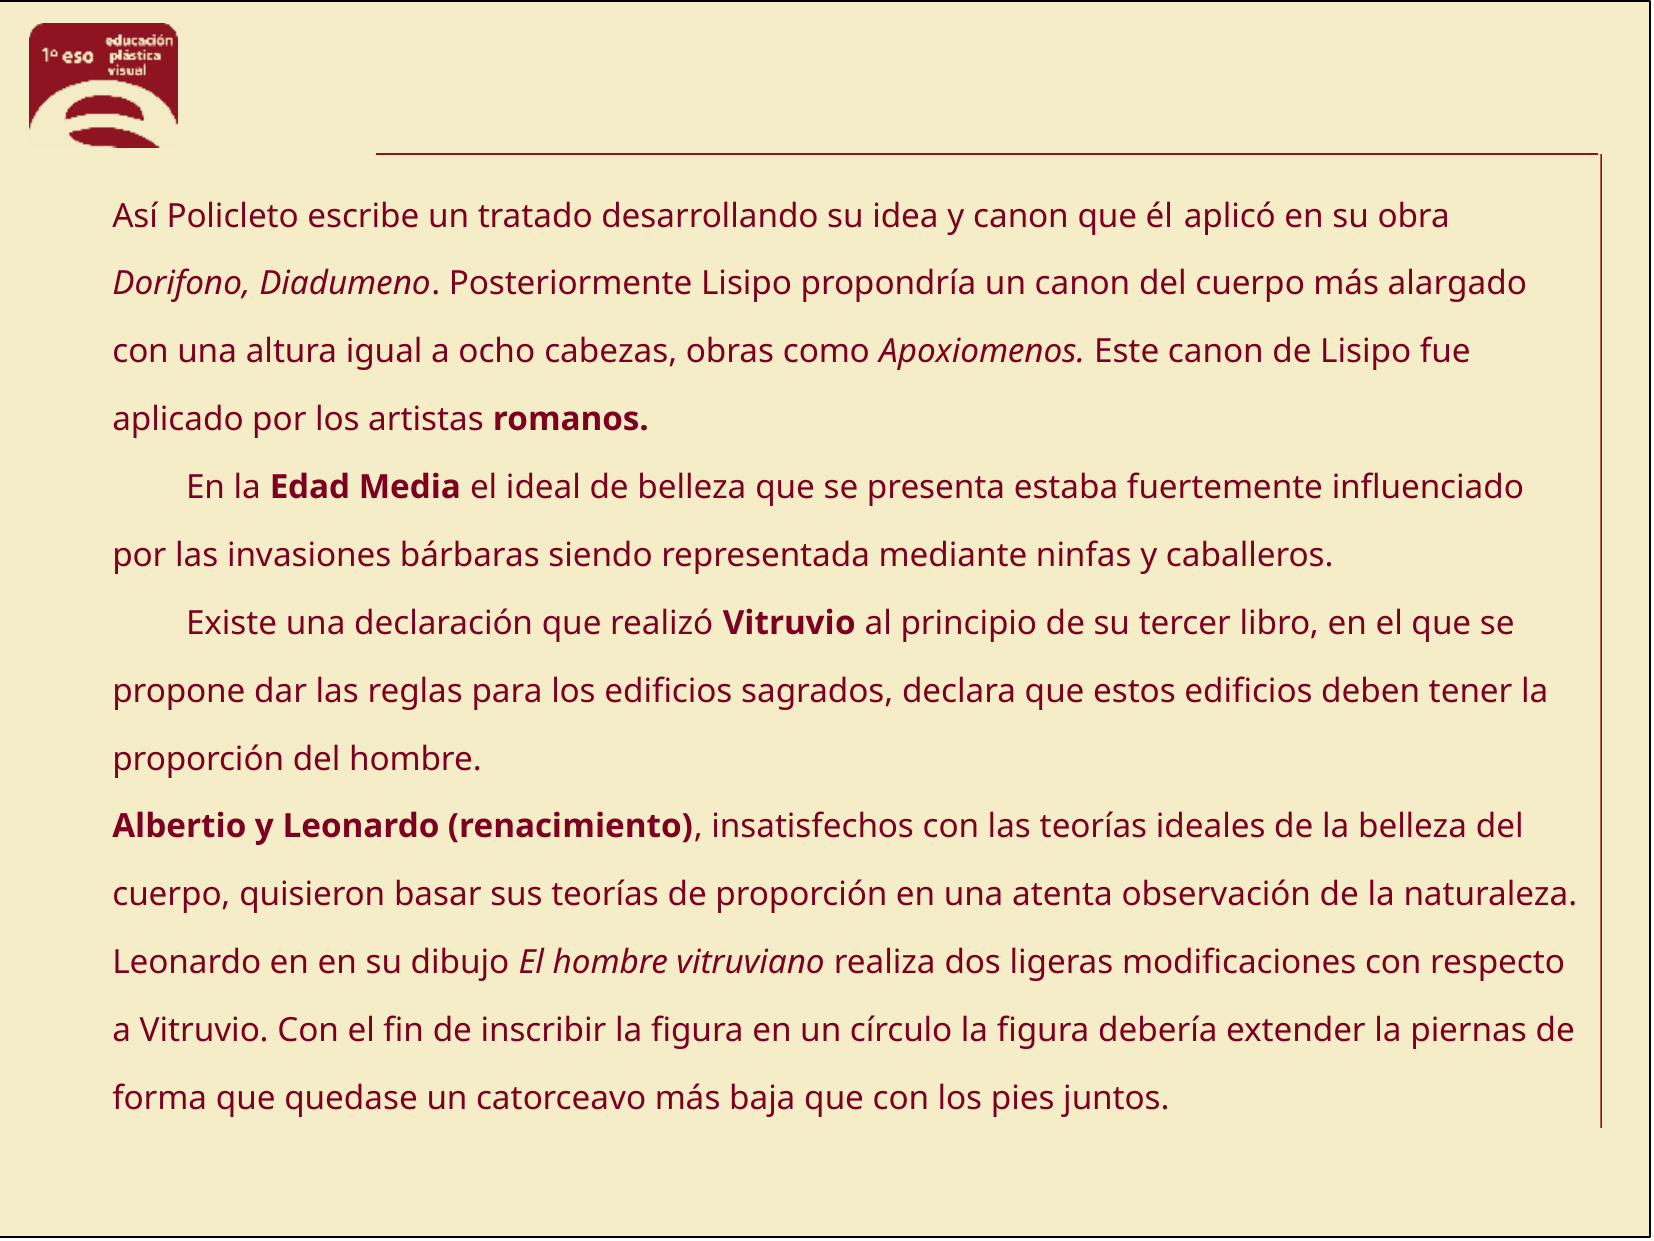

Así Policleto escribe un tratado desarrollando su idea y canon que él aplicó en su obra Dorifono, Diadumeno. Posteriormente Lisipo propondría un canon del cuerpo más alargado con una altura igual a ocho cabezas, obras como Apoxiomenos. Este canon de Lisipo fue aplicado por los artistas romanos.
	En la Edad Media el ideal de belleza que se presenta estaba fuertemente influenciado por las invasiones bárbaras siendo representada mediante ninfas y caballeros.
	Existe una declaración que realizó Vitruvio al principio de su tercer libro, en el que se propone dar las reglas para los edificios sagrados, declara que estos edificios deben tener la proporción del hombre.
Albertio y Leonardo (renacimiento), insatisfechos con las teorías ideales de la belleza del cuerpo, quisieron basar sus teorías de proporción en una atenta observación de la naturaleza. Leonardo en en su dibujo El hombre vitruviano realiza dos ligeras modificaciones con respecto a Vitruvio. Con el fin de inscribir la figura en un círculo la figura debería extender la piernas de forma que quedase un catorceavo más baja que con los pies juntos.
#